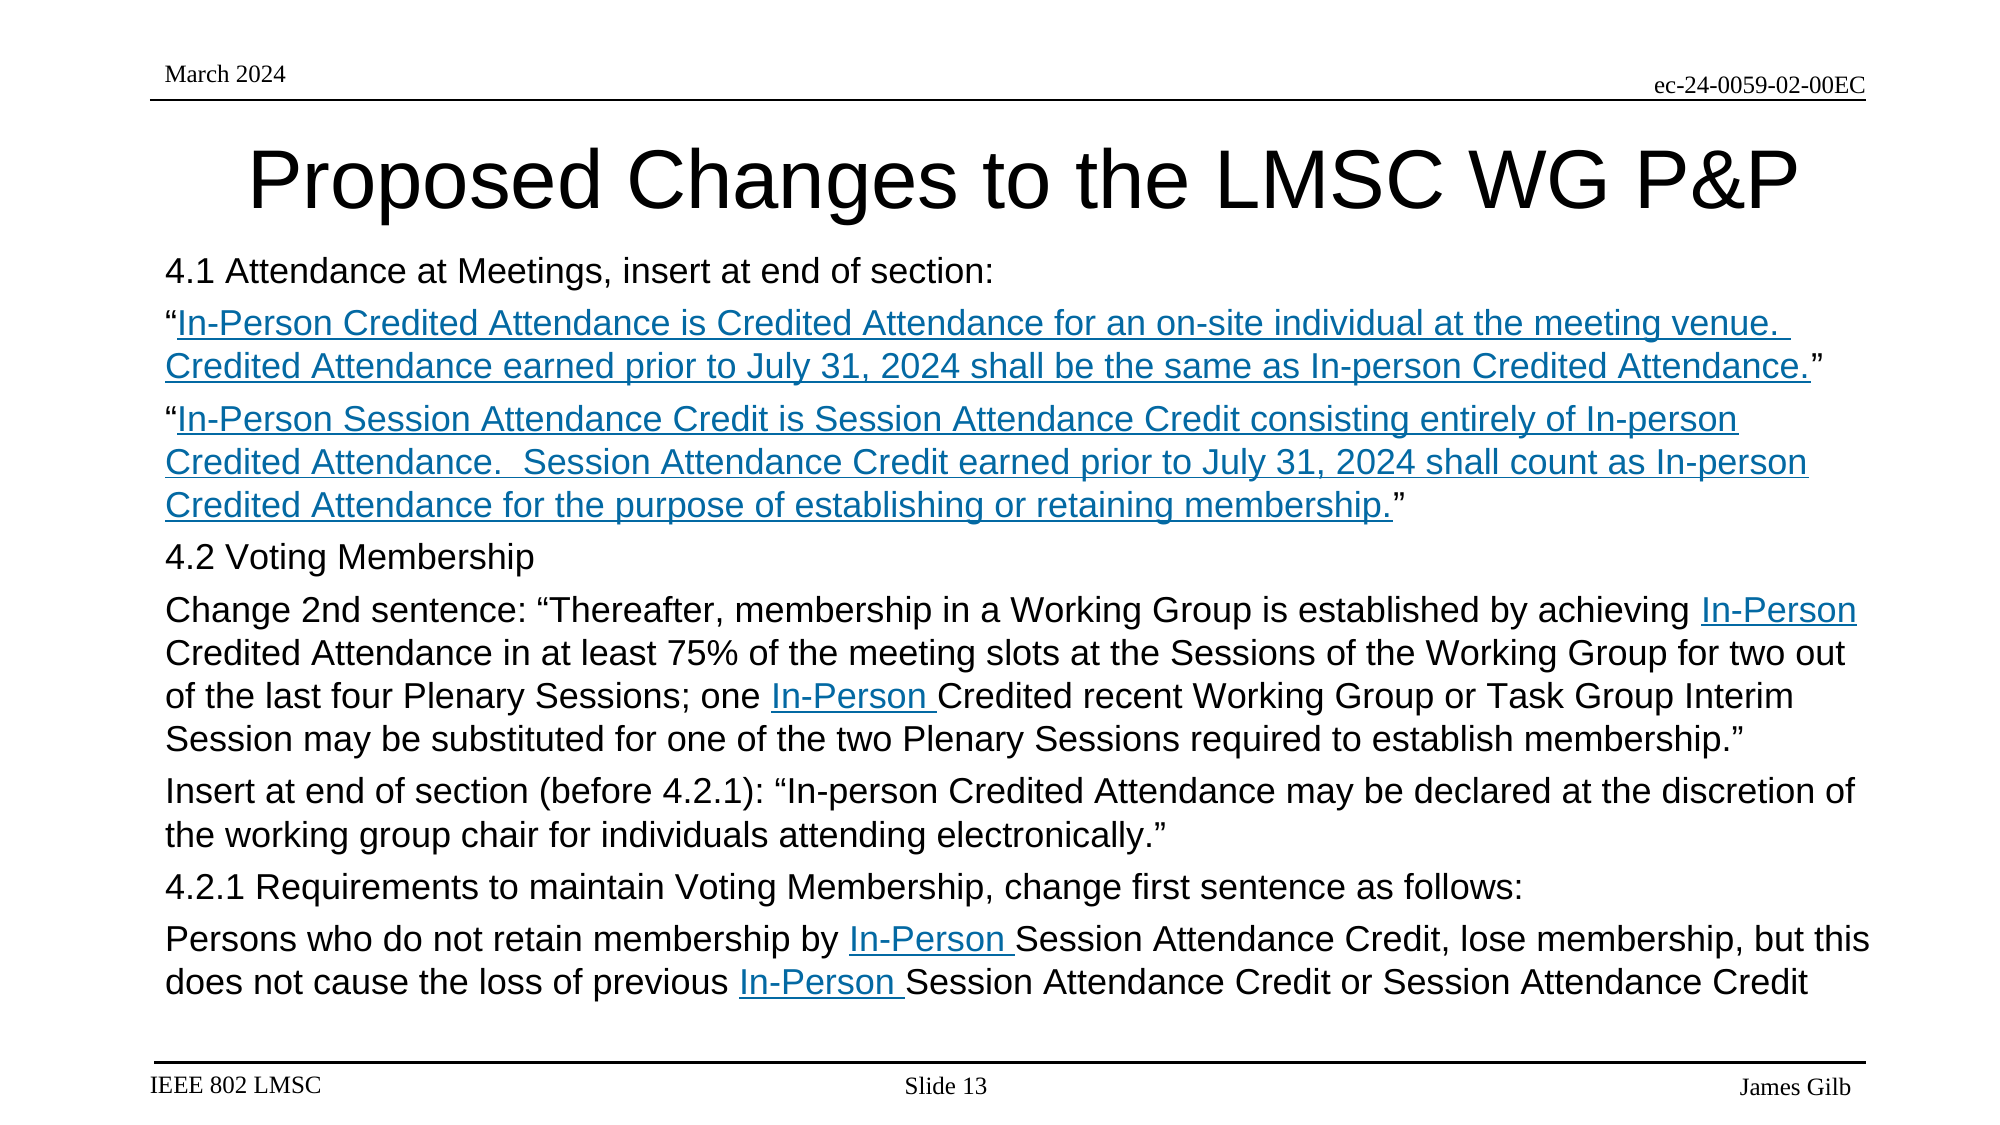

# Proposed Changes to the LMSC WG P&P
4.1 Attendance at Meetings, insert at end of section:
“In-Person Credited Attendance is Credited Attendance for an on-site individual at the meeting venue. Credited Attendance earned prior to July 31, 2024 shall be the same as In-person Credited Attendance.”
“In-Person Session Attendance Credit is Session Attendance Credit consisting entirely of In-person Credited Attendance. Session Attendance Credit earned prior to July 31, 2024 shall count as In-person Credited Attendance for the purpose of establishing or retaining membership.”
4.2 Voting Membership
Change 2nd sentence: “Thereafter, membership in a Working Group is established by achieving In-Person Credited Attendance in at least 75% of the meeting slots at the Sessions of the Working Group for two out of the last four Plenary Sessions; one In-Person Credited recent Working Group or Task Group Interim Session may be substituted for one of the two Plenary Sessions required to establish membership.”
Insert at end of section (before 4.2.1): “In-person Credited Attendance may be declared at the discretion of the working group chair for individuals attending electronically.”
4.2.1 Requirements to maintain Voting Membership, change first sentence as follows:
Persons who do not retain membership by In-Person Session Attendance Credit, lose membership, but this does not cause the loss of previous In-Person Session Attendance Credit or Session Attendance Credit
13